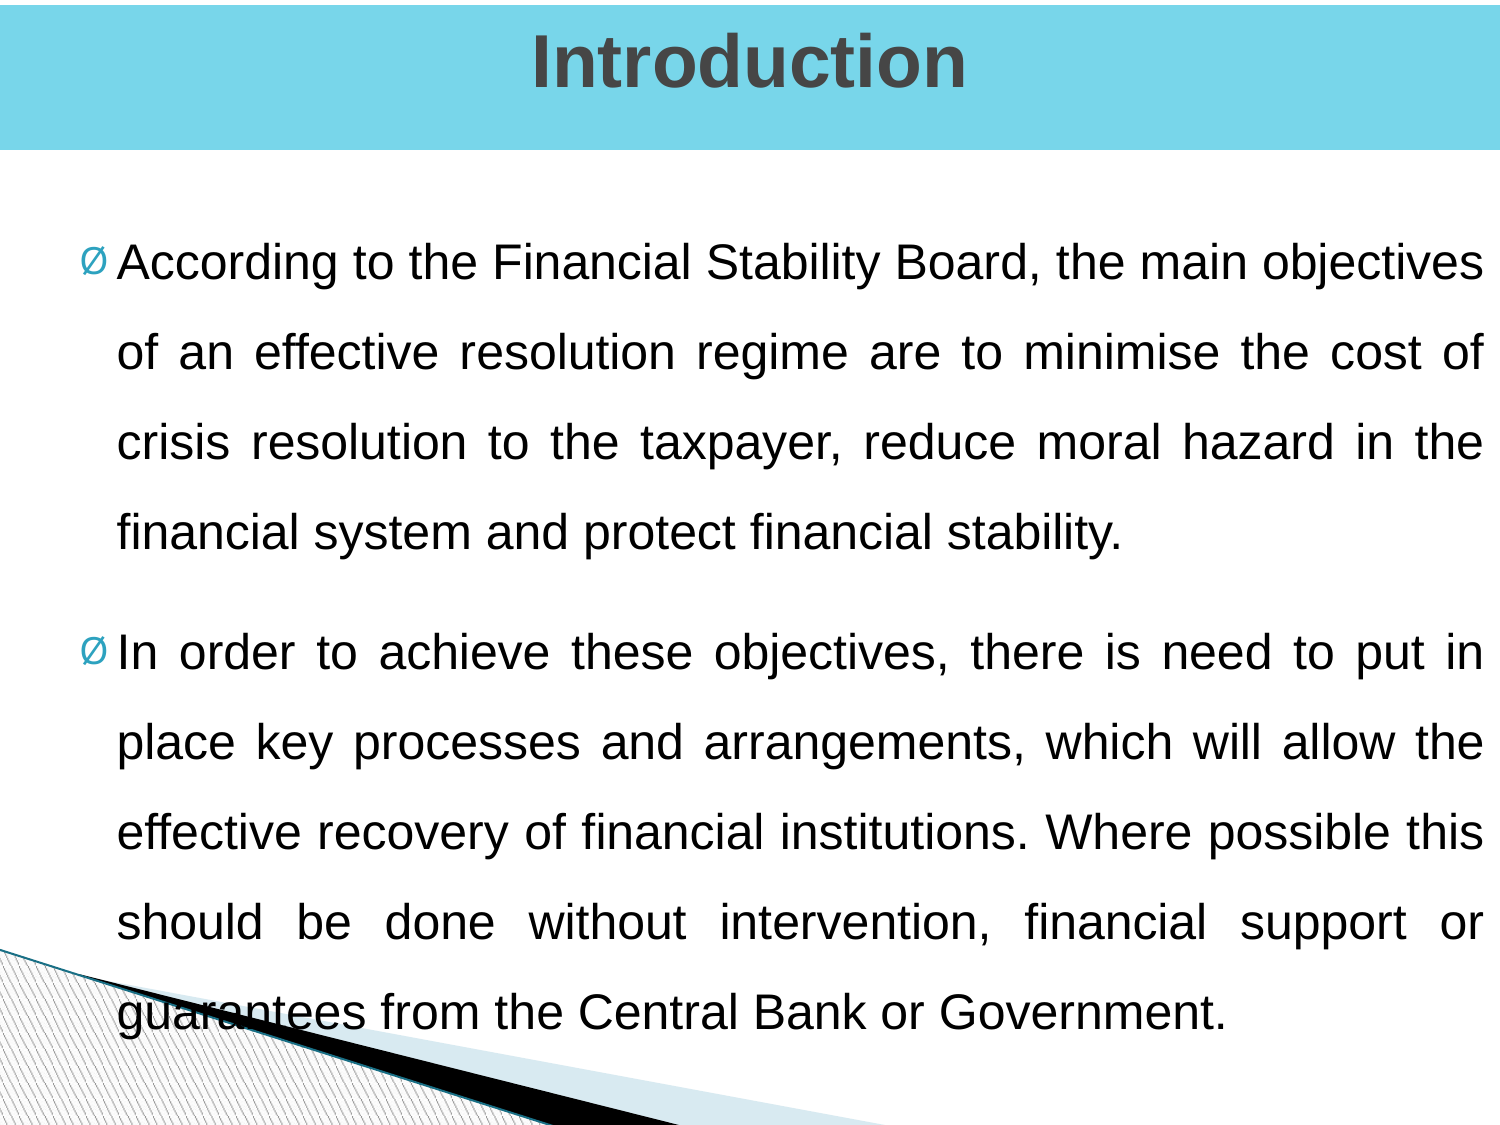

Introduction
# According to the Financial Stability Board, the main objectives of an effective resolution regime are to minimise the cost of crisis resolution to the taxpayer, reduce moral hazard in the financial system and protect financial stability.
In order to achieve these objectives, there is need to put in place key processes and arrangements, which will allow the effective recovery of financial institutions. Where possible this should be done without intervention, financial support or guarantees from the Central Bank or Government.